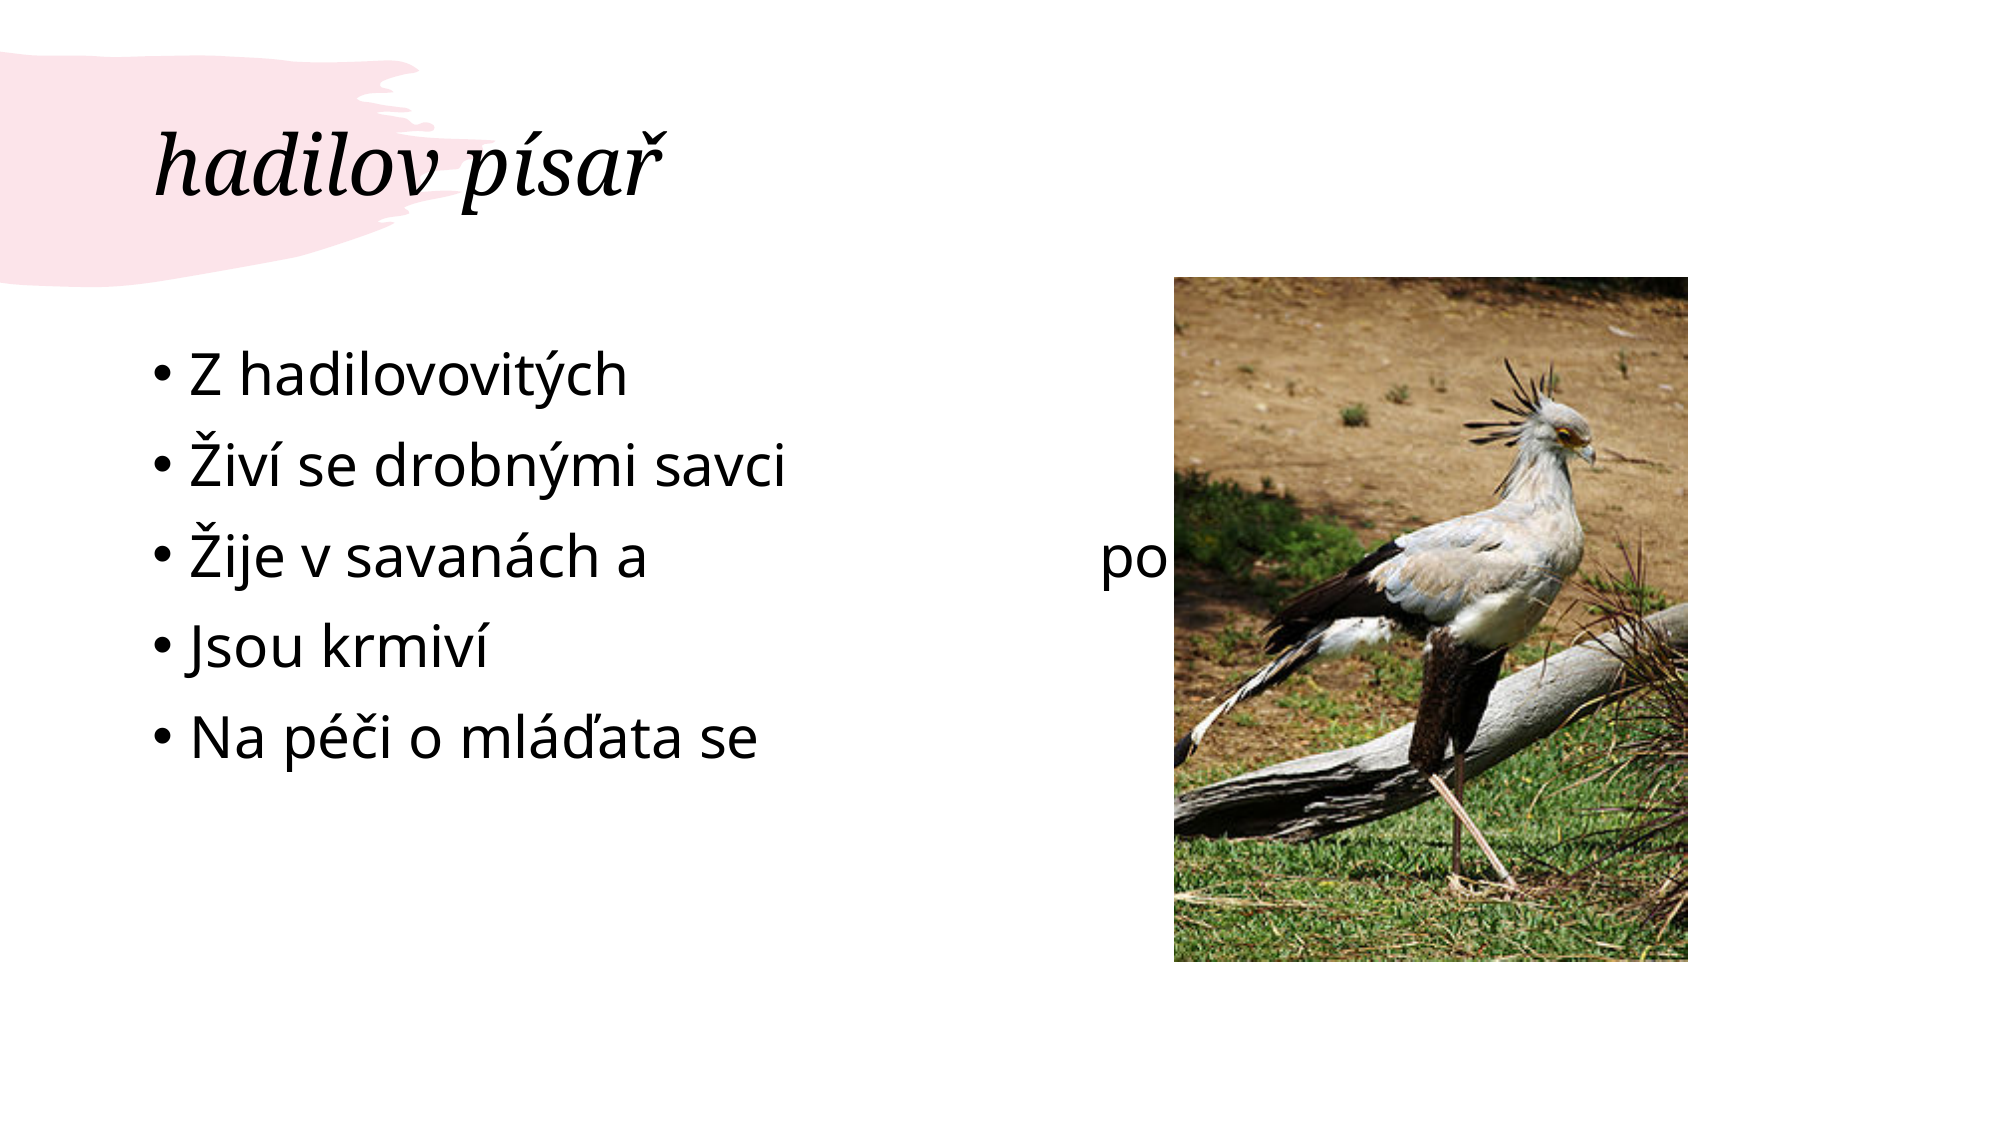

# hadilov písař
Z hadilovovitých
Živí se drobnými savci 					 a hady
Žije v savanách a 					 polopouštích Afriky
Jsou krmiví
Na péči o mláďata se					 podílejí oba